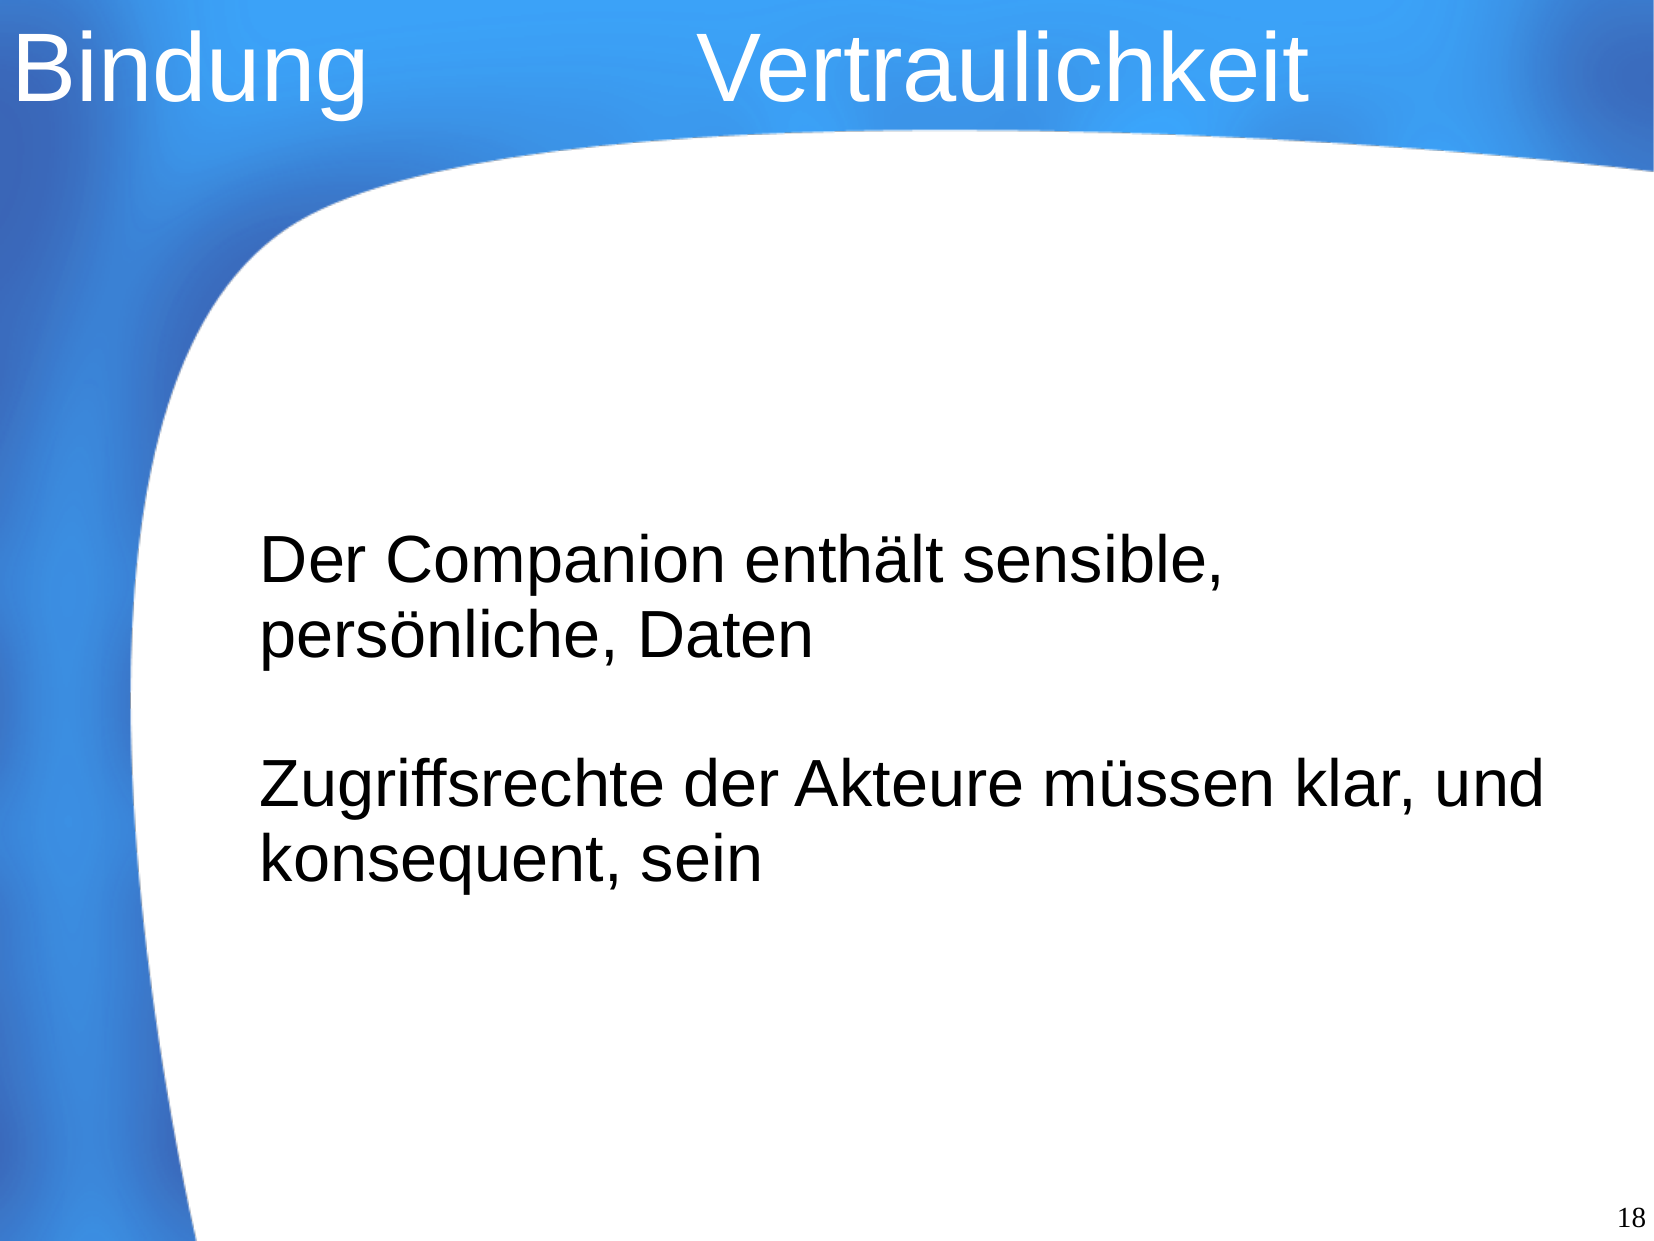

Bindung
# Vertraulichkeit
Der Companion enthält sensible, persönliche, Daten
Zugriffsrechte der Akteure müssen klar, und konsequent, sein
18